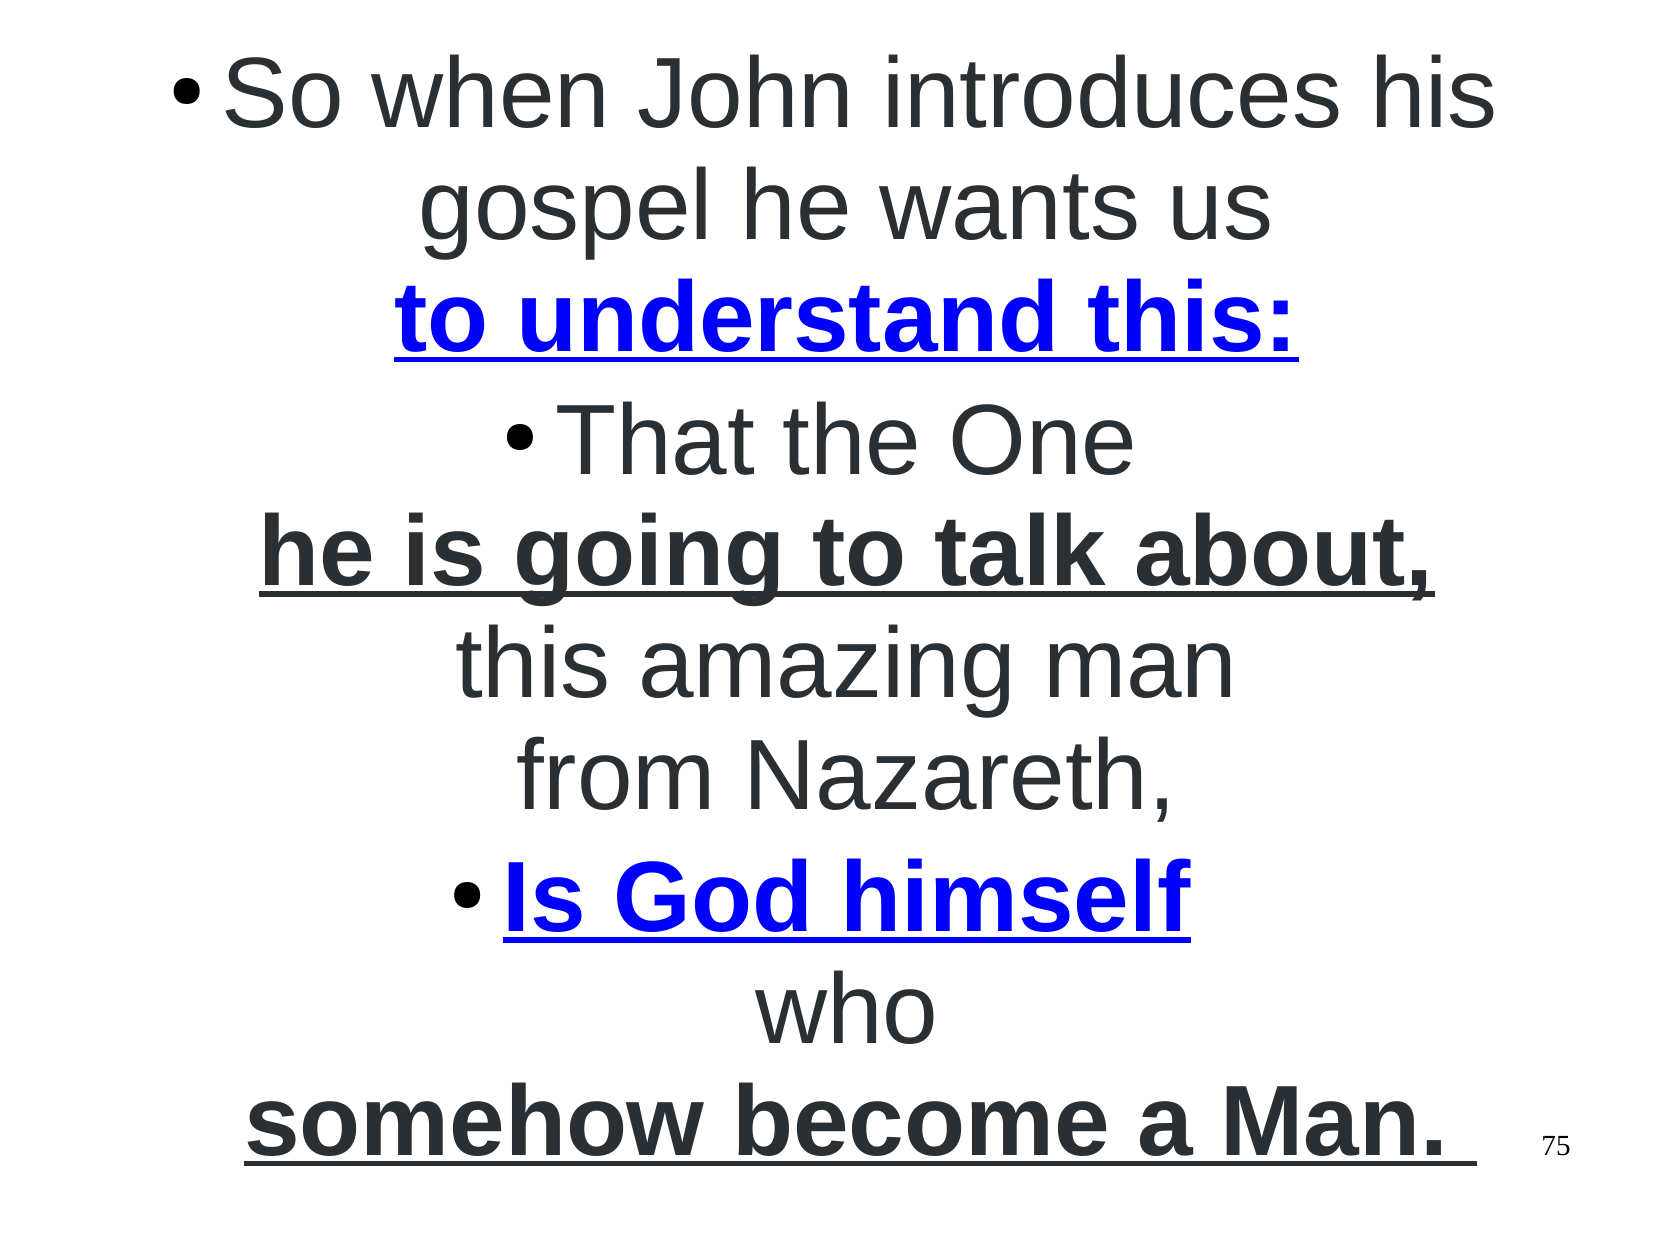

# So when John introduces his gospel he wants us to understand this:
That the One
he is going to talk about,
this amazing man
from Nazareth,
Is God himself
who
somehow become a Man.
75